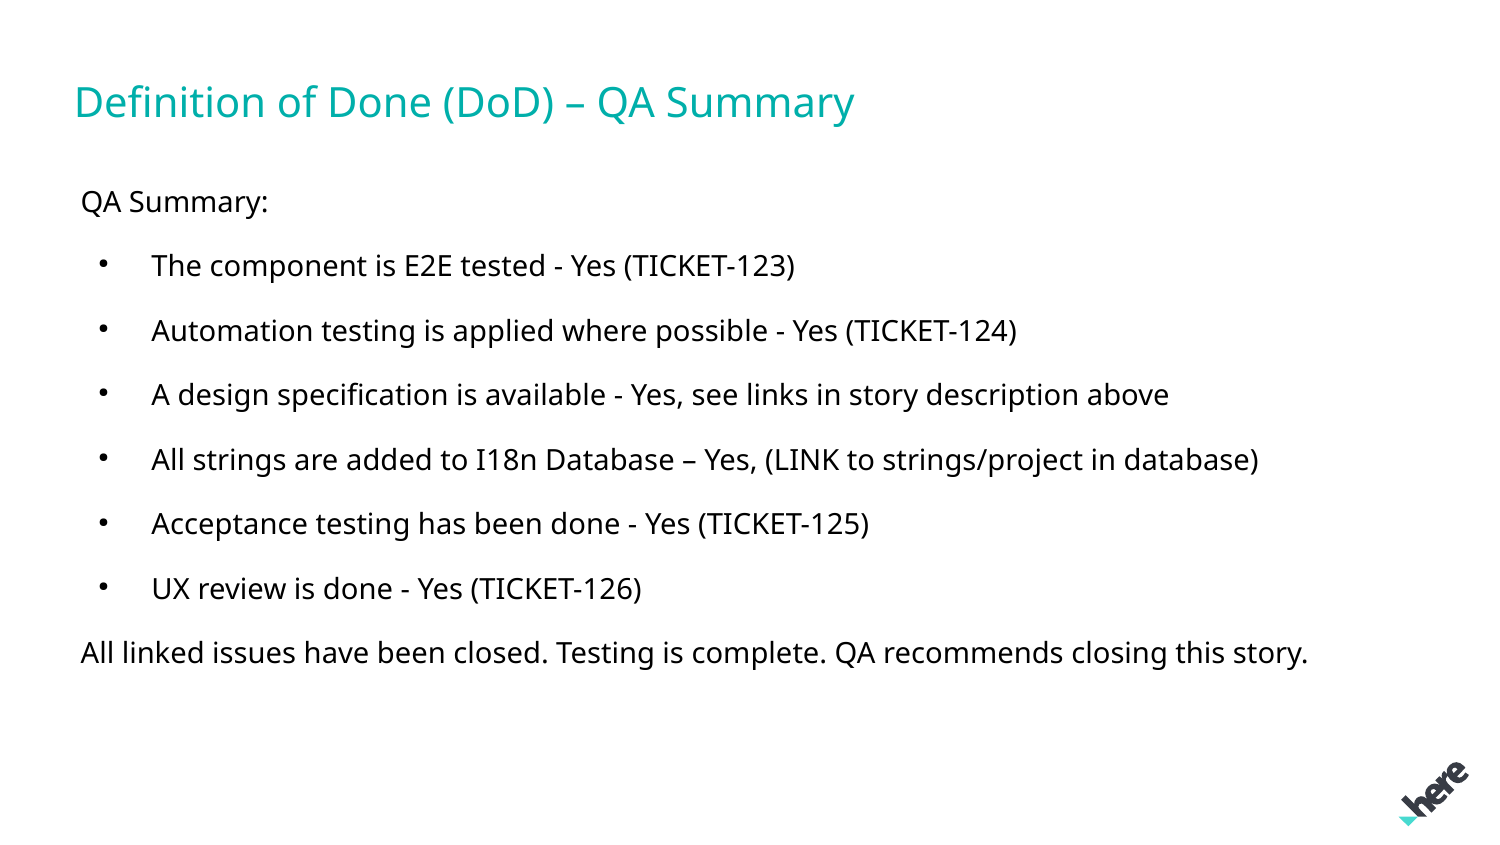

# Definition of Done (DoD) – QA Summary
QA Summary:
The component is E2E tested - Yes (TICKET-123)
Automation testing is applied where possible - Yes (TICKET-124)
A design specification is available - Yes, see links in story description above
All strings are added to I18n Database – Yes, (LINK to strings/project in database)
Acceptance testing has been done - Yes (TICKET-125)
UX review is done - Yes (TICKET-126)
All linked issues have been closed. Testing is complete. QA recommends closing this story.